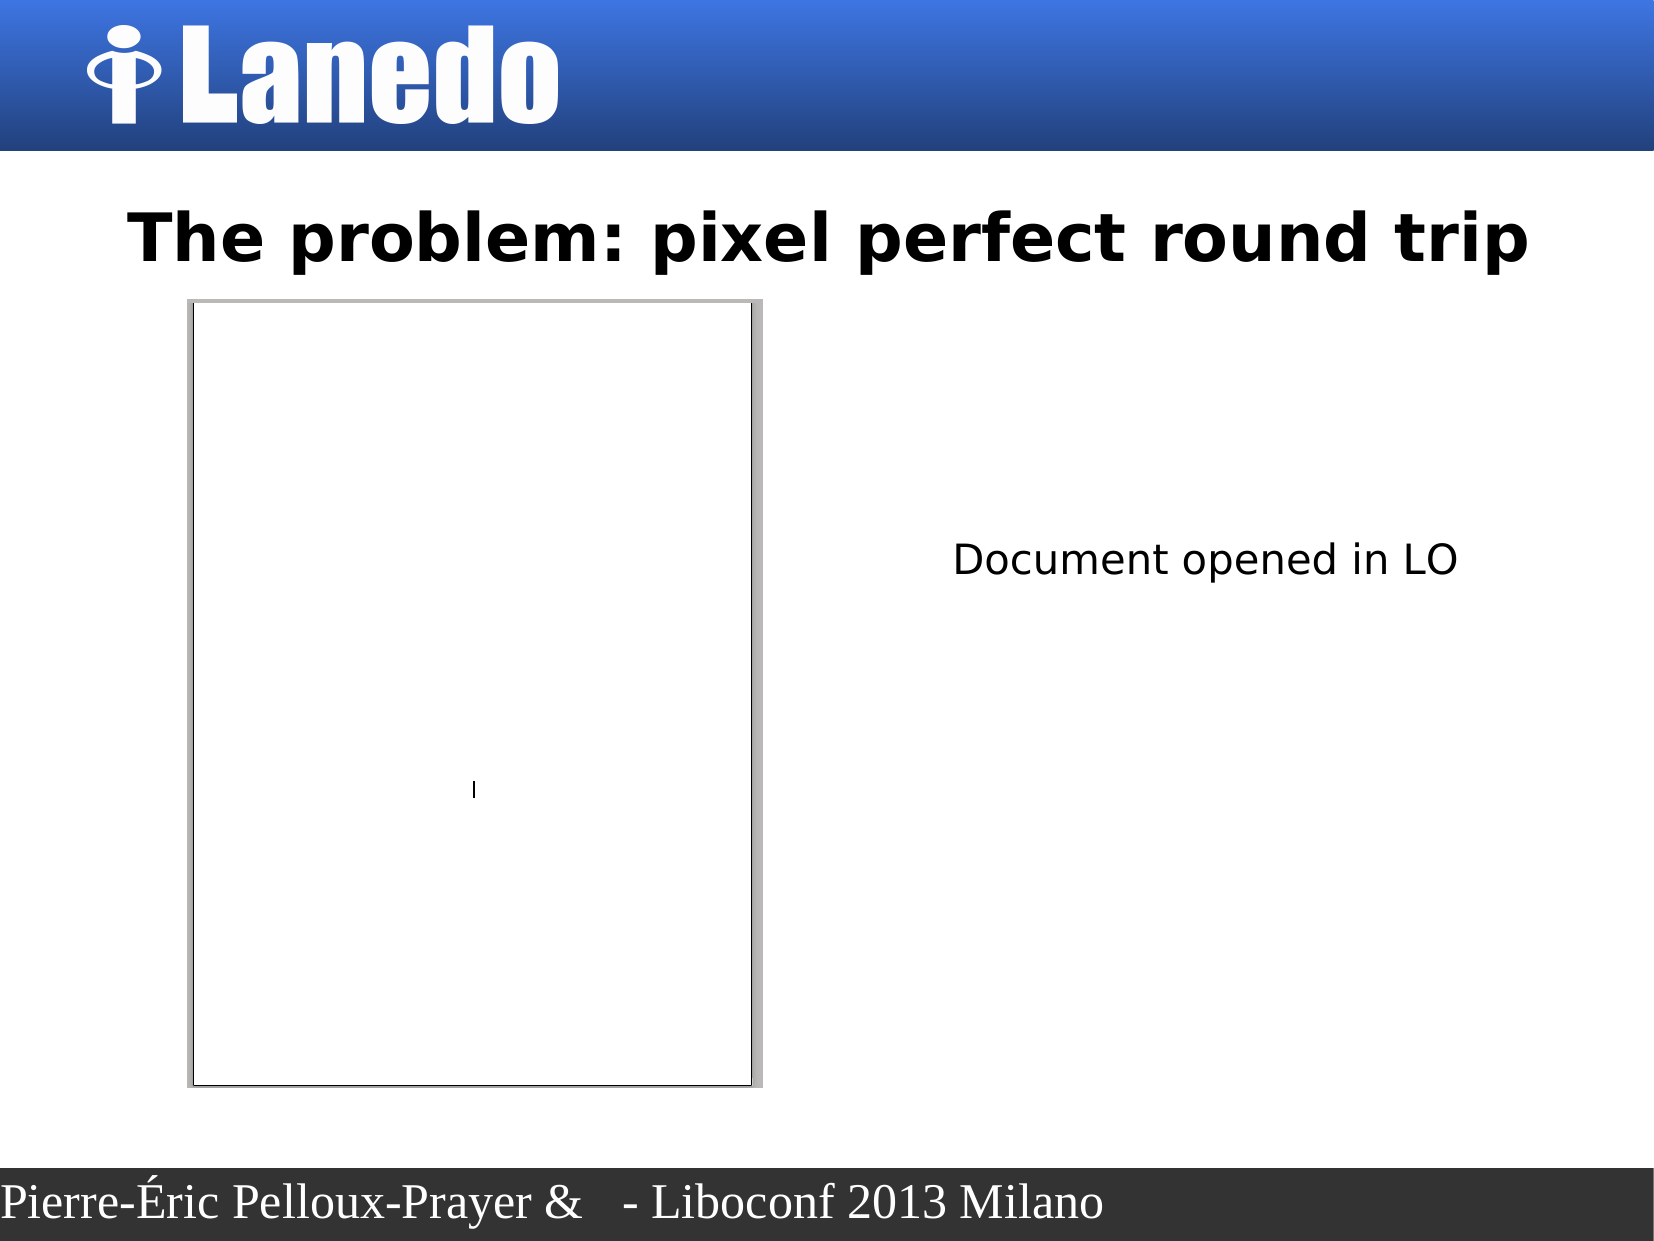

The problem: pixel perfect round trip
Document opened in LO